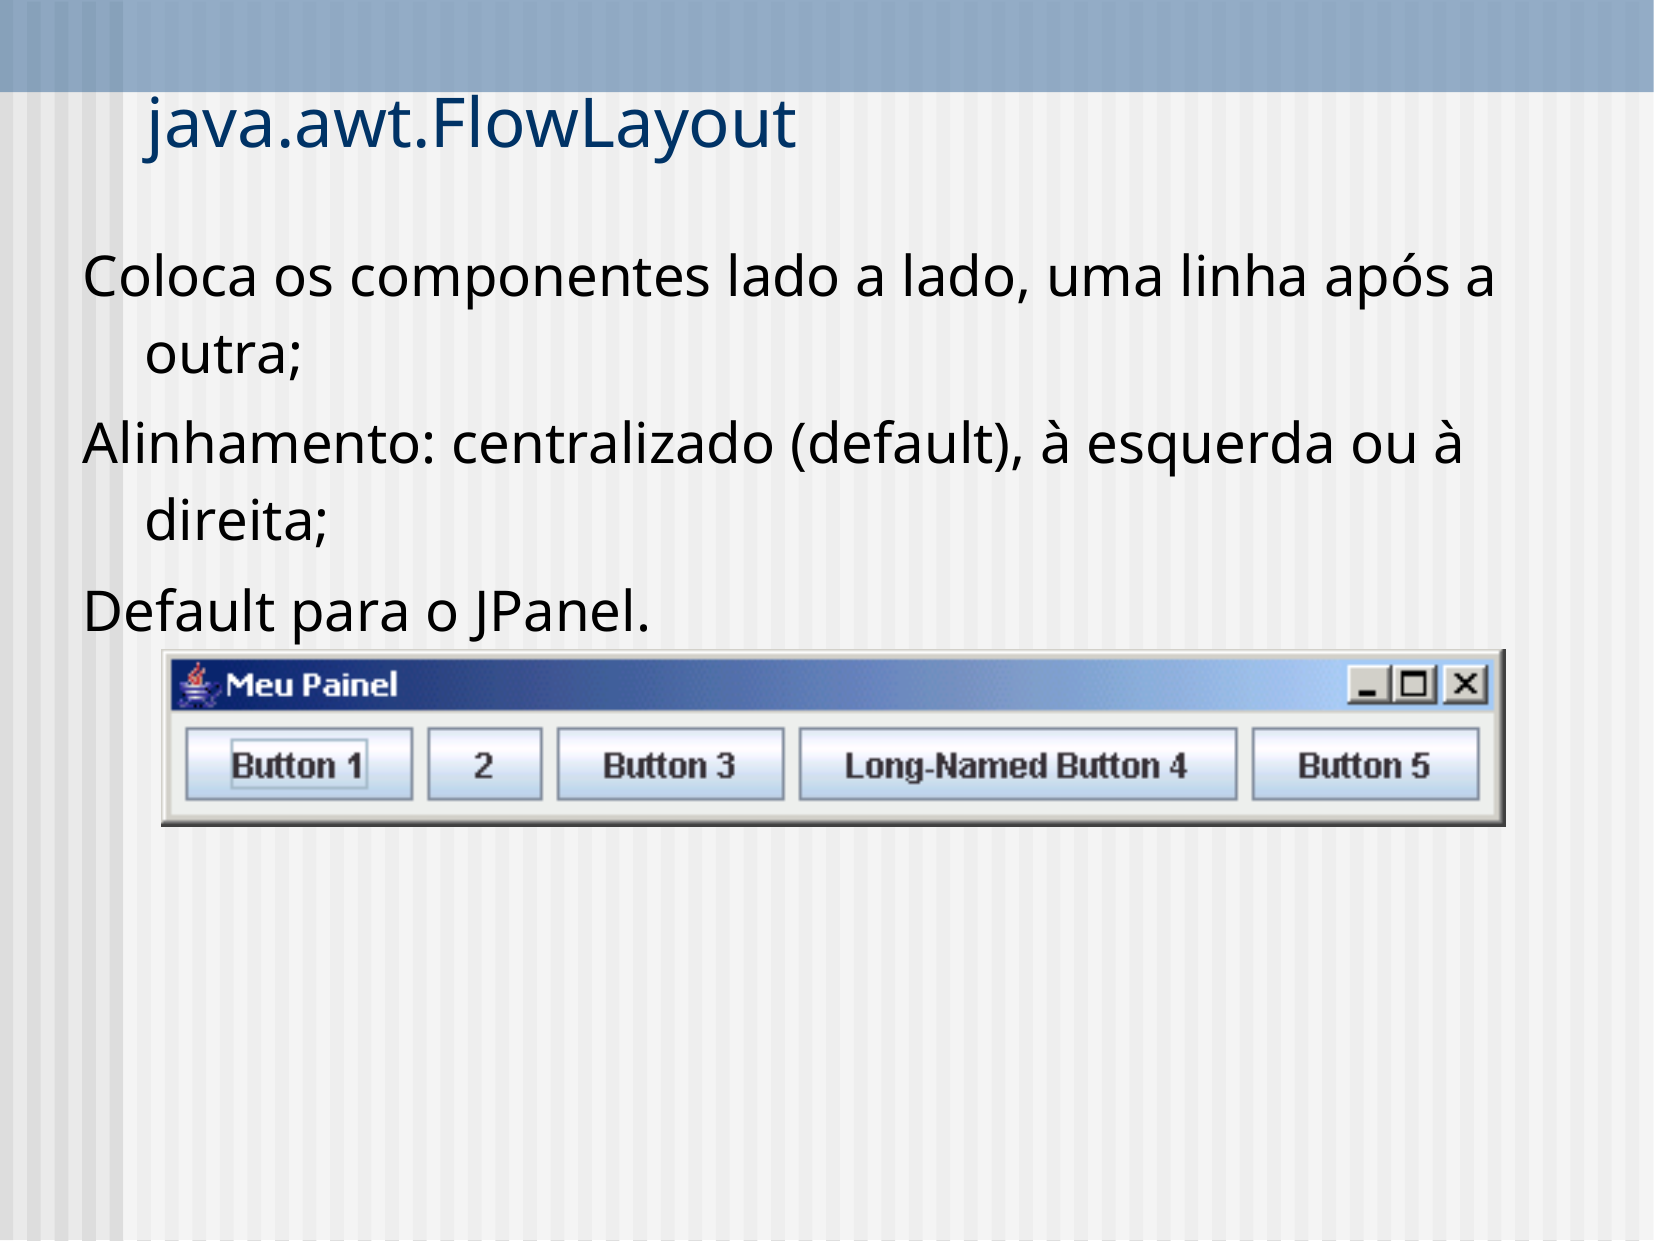

# java.awt.FlowLayout
Coloca os componentes lado a lado, uma linha após a outra;
Alinhamento: centralizado (default), à esquerda ou à direita;
Default para o JPanel.